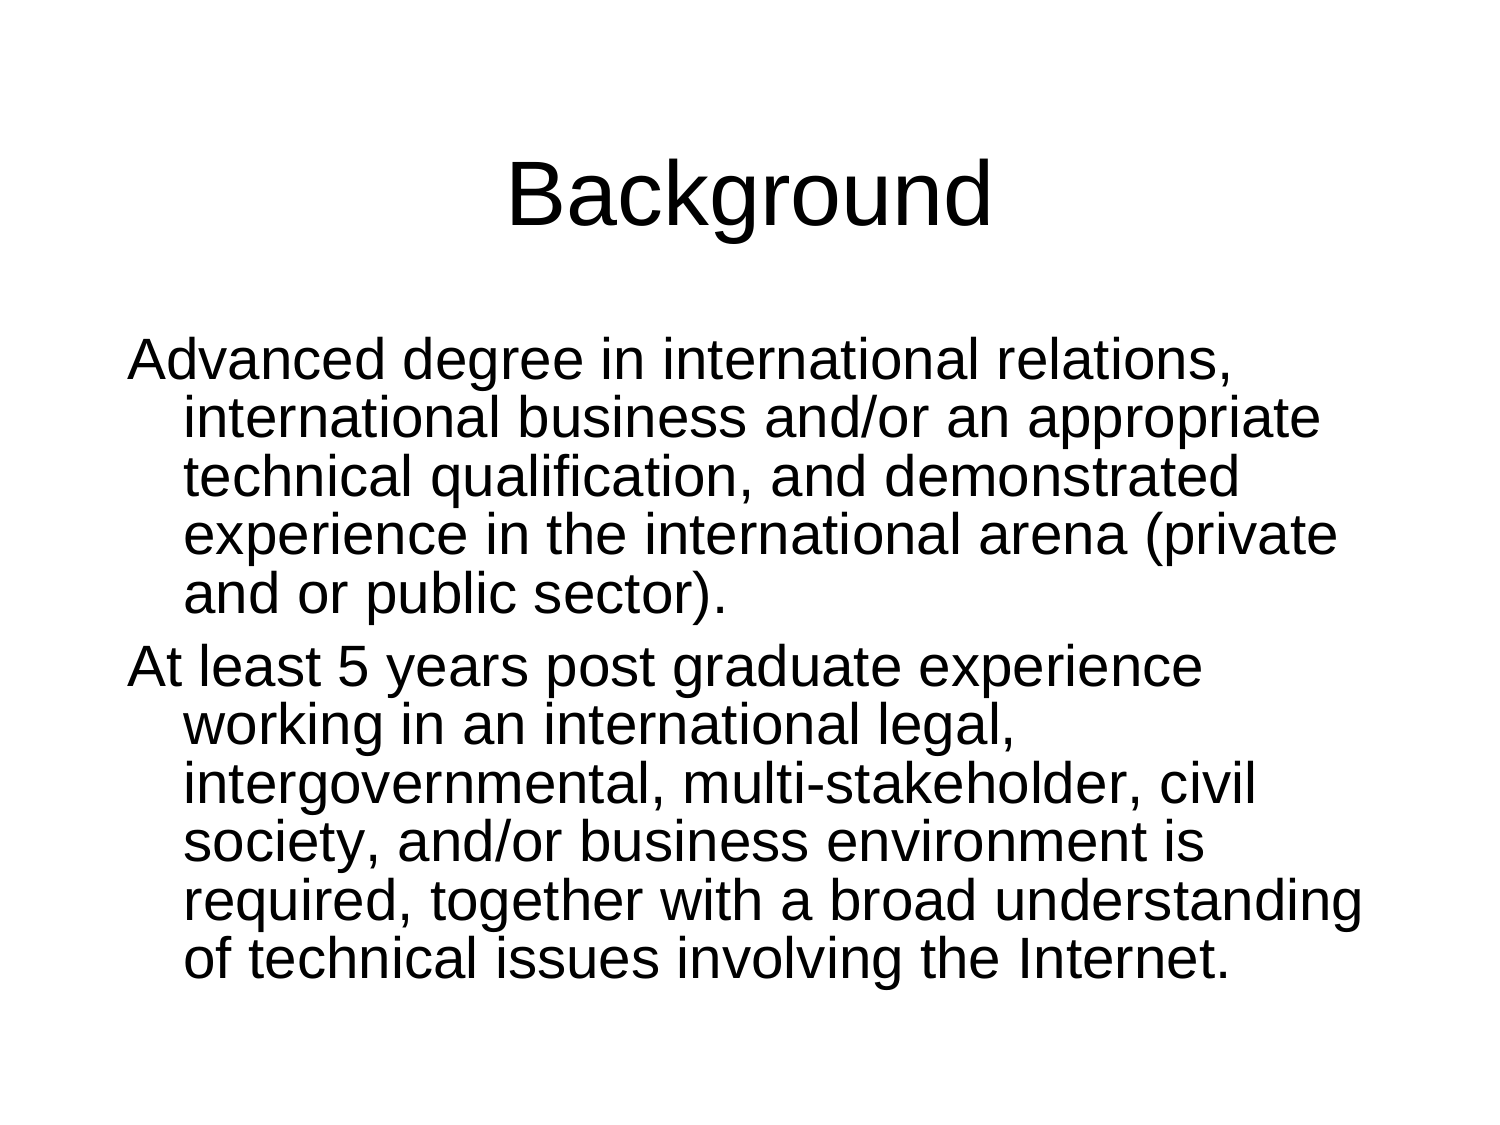

# Background
Advanced degree in international relations, international business and/or an appropriate technical qualification, and demonstrated experience in the international arena (private and or public sector).
At least 5 years post graduate experience working in an international legal, intergovernmental, multi-stakeholder, civil society, and/or business environment is required, together with a broad understanding of technical issues involving the Internet.